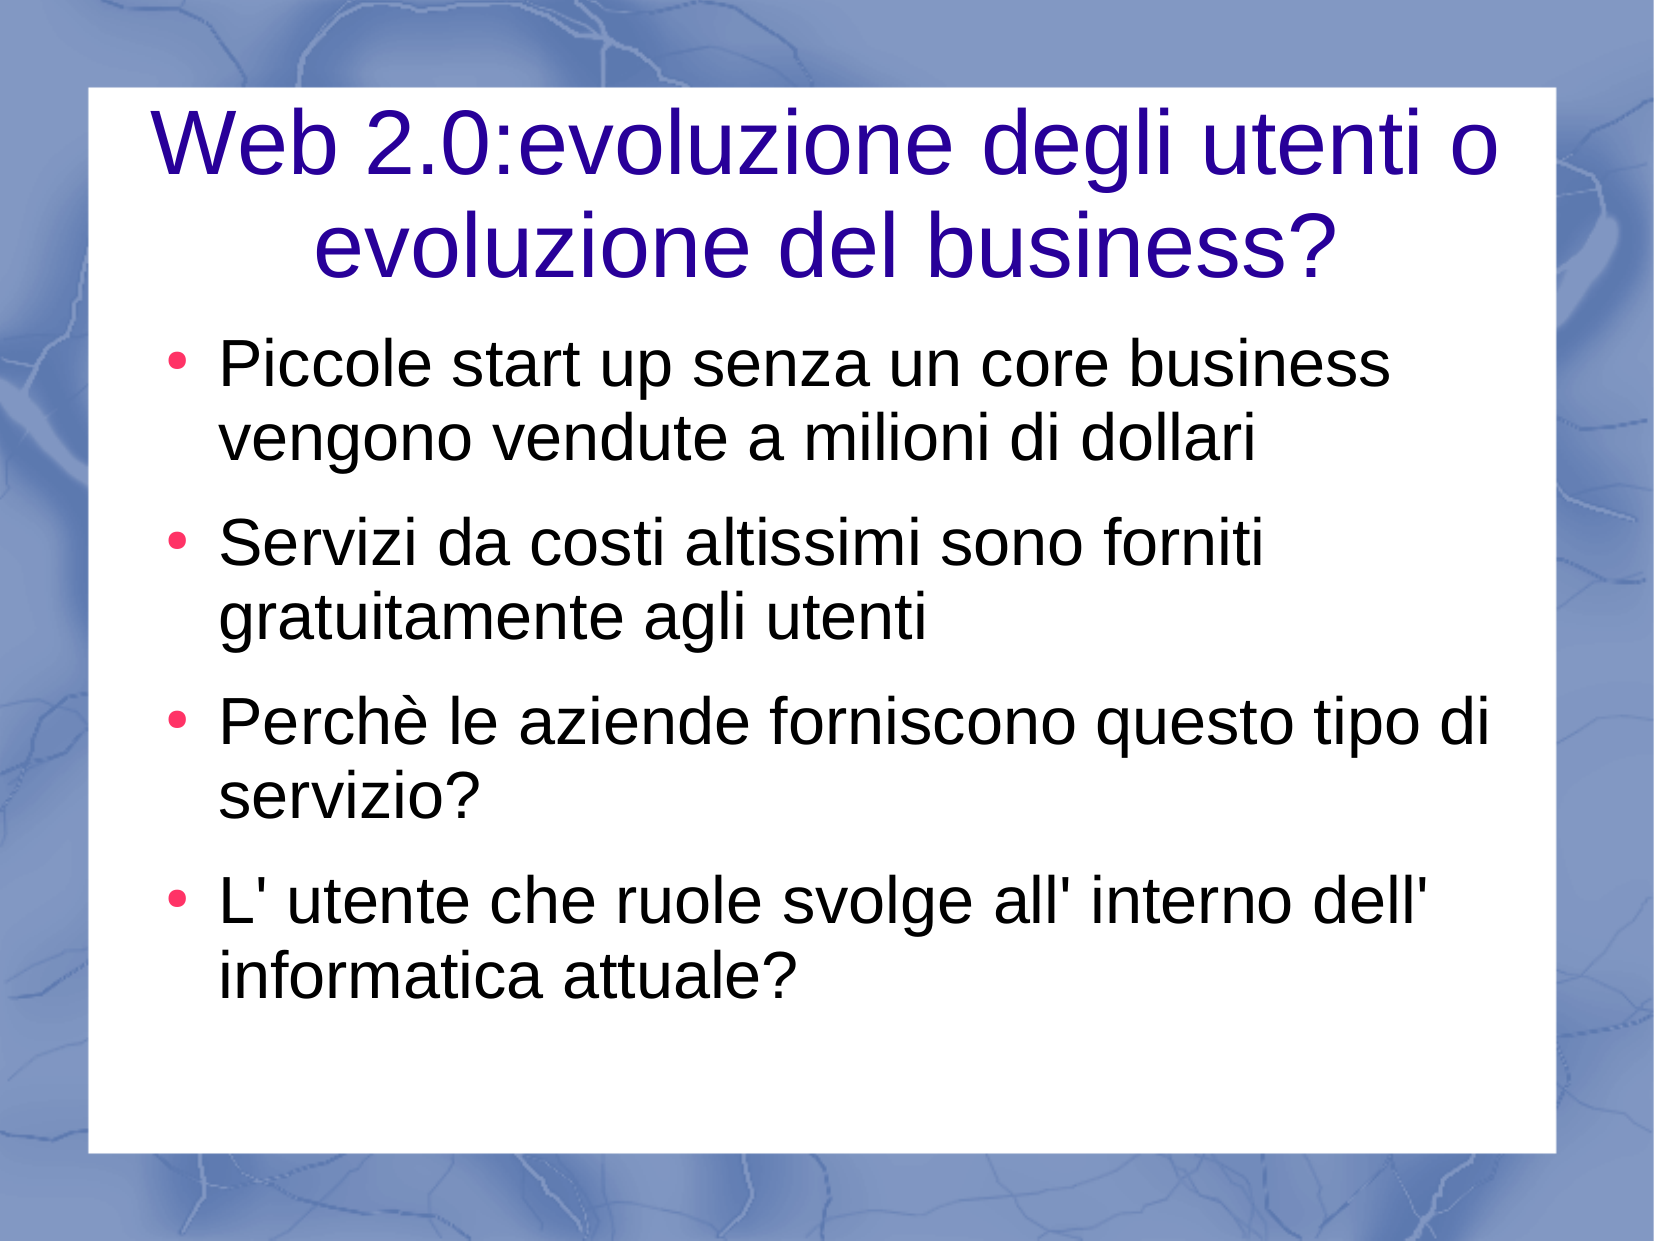

# Web 2.0:evoluzione degli utenti o evoluzione del business?
Piccole start up senza un core business vengono vendute a milioni di dollari
Servizi da costi altissimi sono forniti gratuitamente agli utenti
Perchè le aziende forniscono questo tipo di servizio?
L' utente che ruole svolge all' interno dell' informatica attuale?